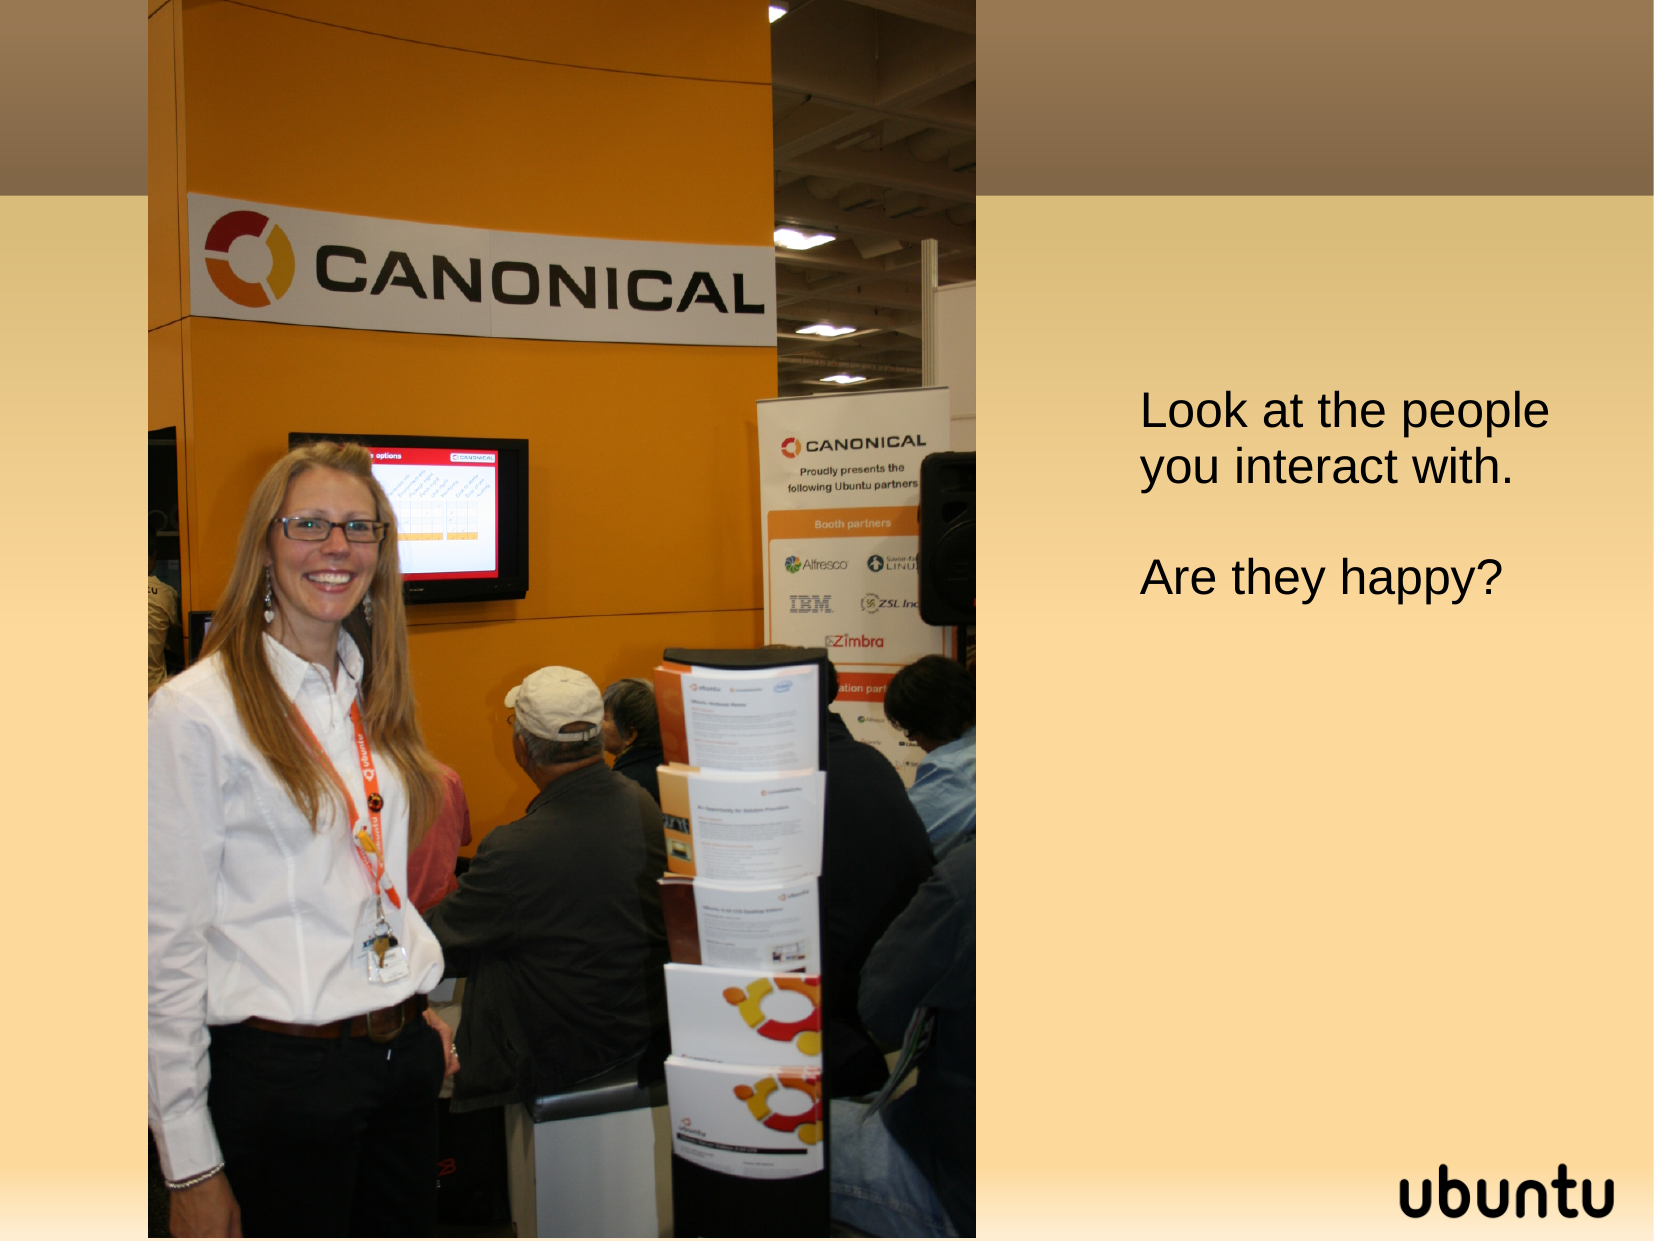

Look at the people
you interact with.
Are they happy?